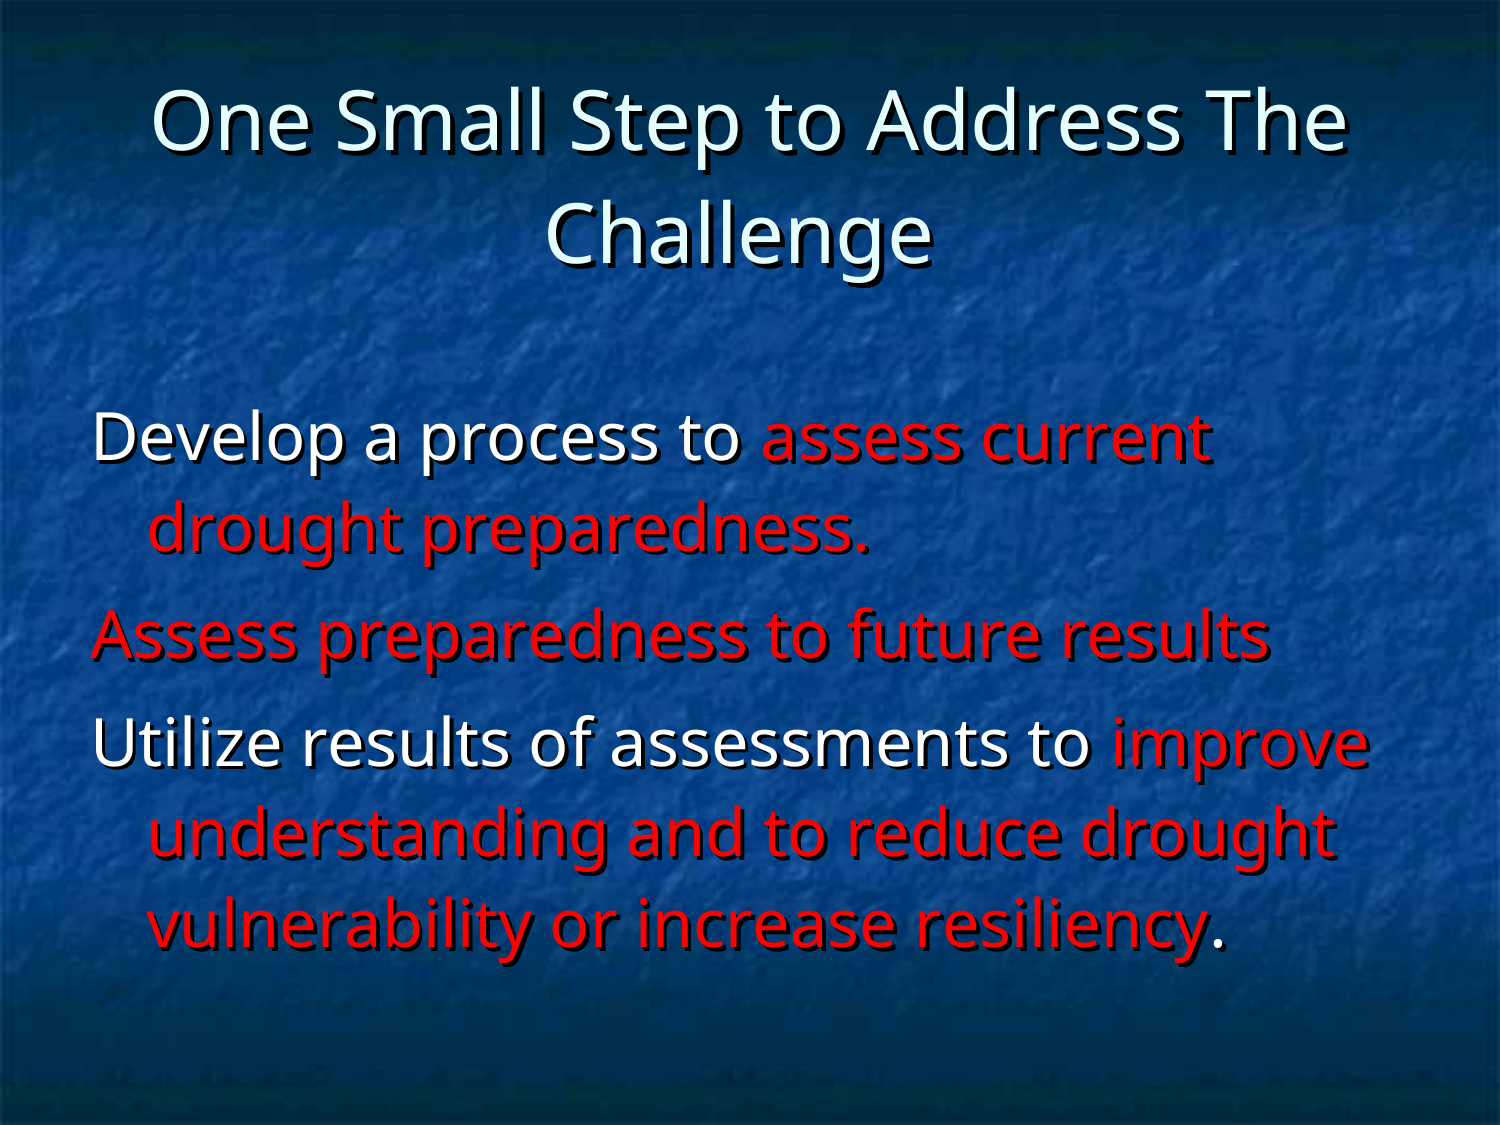

One Small Step to Address The Challenge
Develop a process to assess current drought preparedness.
Assess preparedness to future results
Utilize results of assessments to improve understanding and to reduce drought vulnerability or increase resiliency.